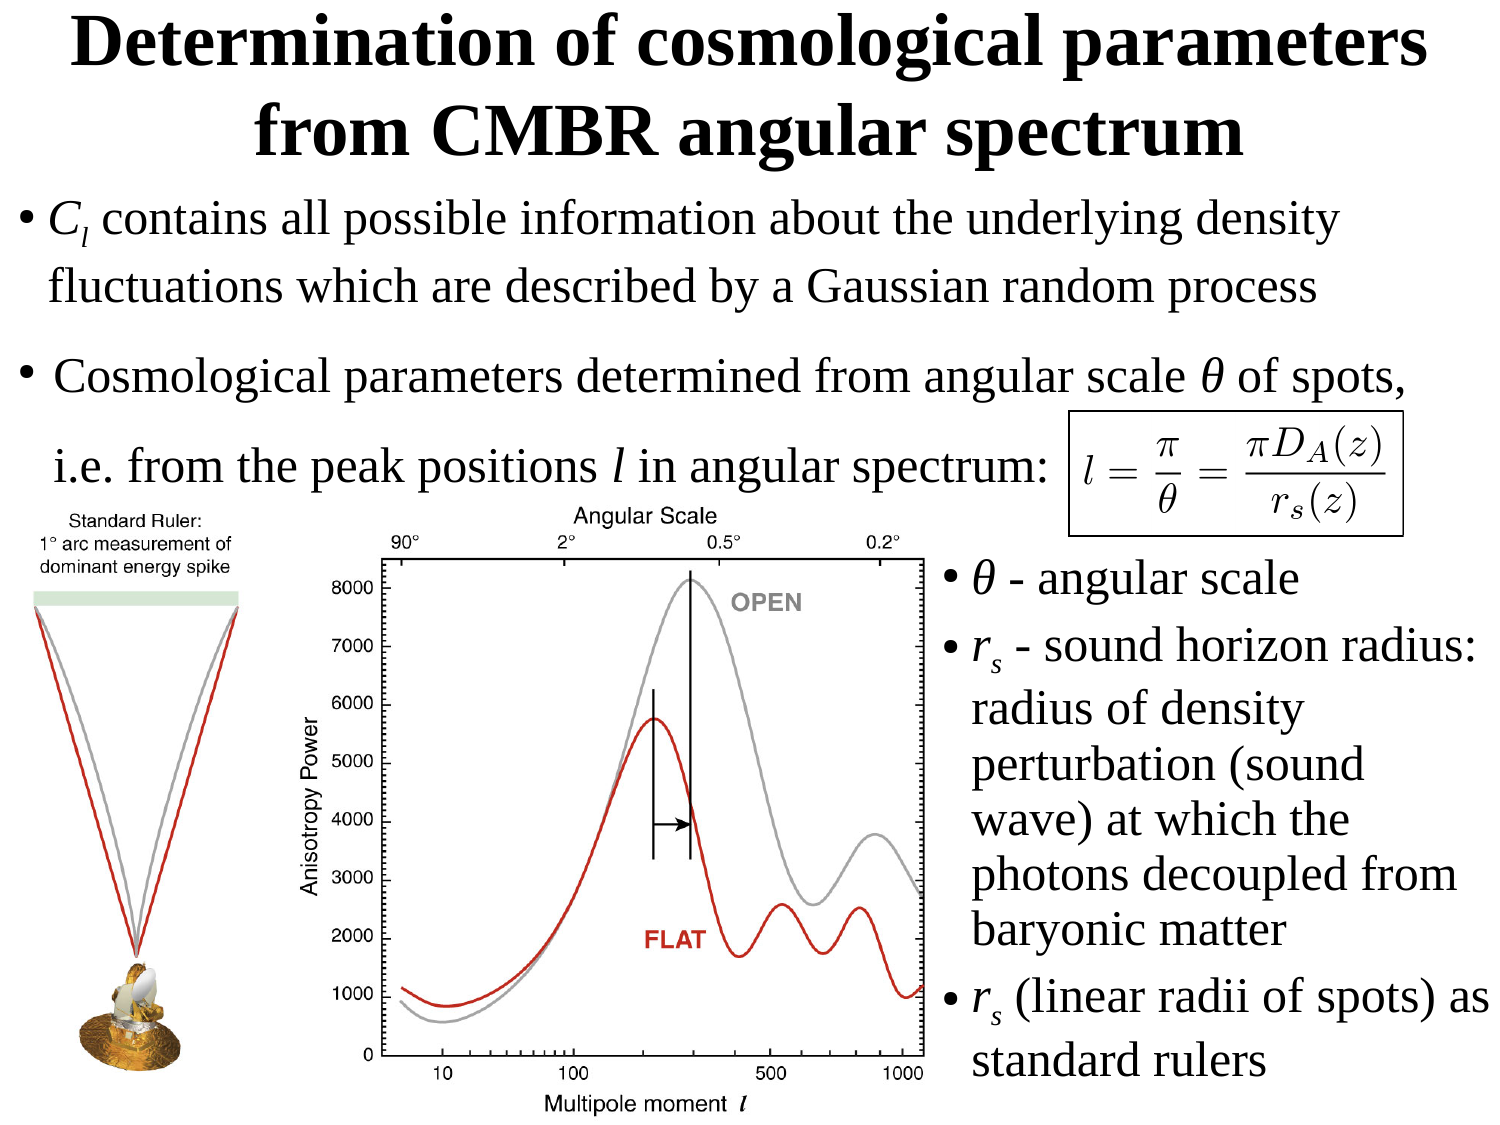

# Determination of cosmological parameters from CMBR angular spectrum
Cl contains all possible information about the underlying density fluctuations which are described by a Gaussian random process
Cosmological parameters determined from angular scale θ of spots, i.e. from the peak positions l in angular spectrum:
θ - angular scale
rs - sound horizon radius: radius of density perturbation (sound wave) at which the photons decoupled from baryonic matter
rs (linear radii of spots) as standard rulers